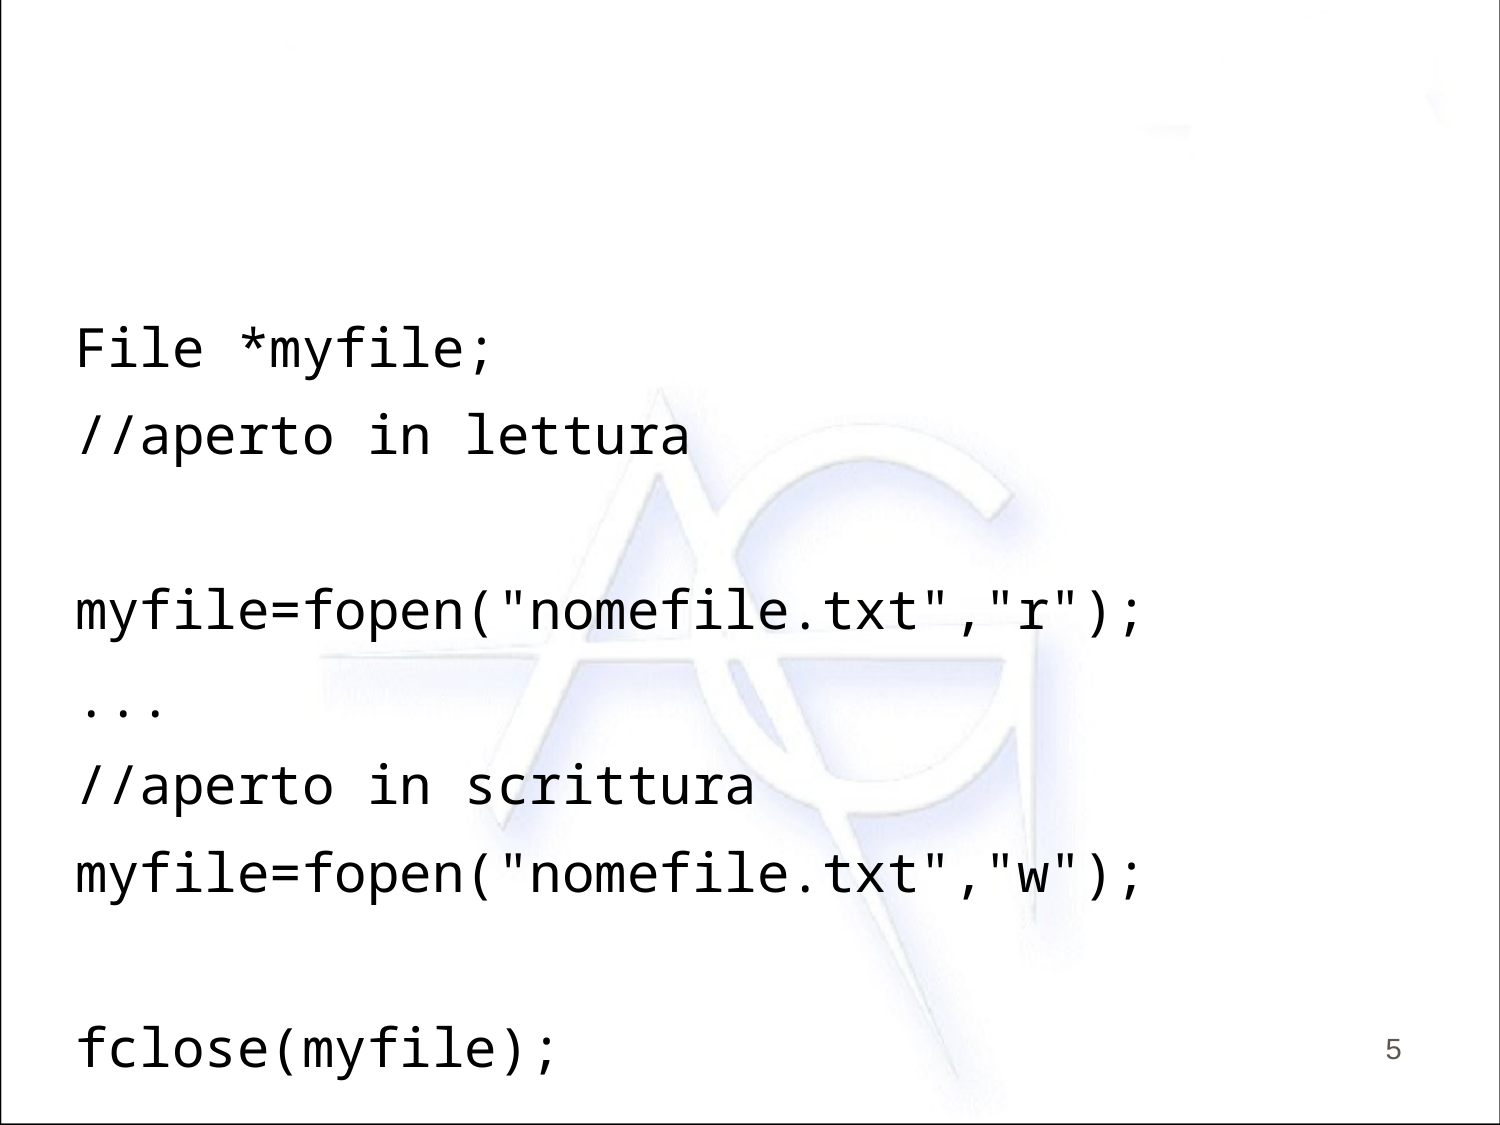

#
File *myfile;
//aperto in lettura
myfile=fopen("nomefile.txt","r");
...
//aperto in scrittura
myfile=fopen("nomefile.txt","w");
fclose(myfile);
5